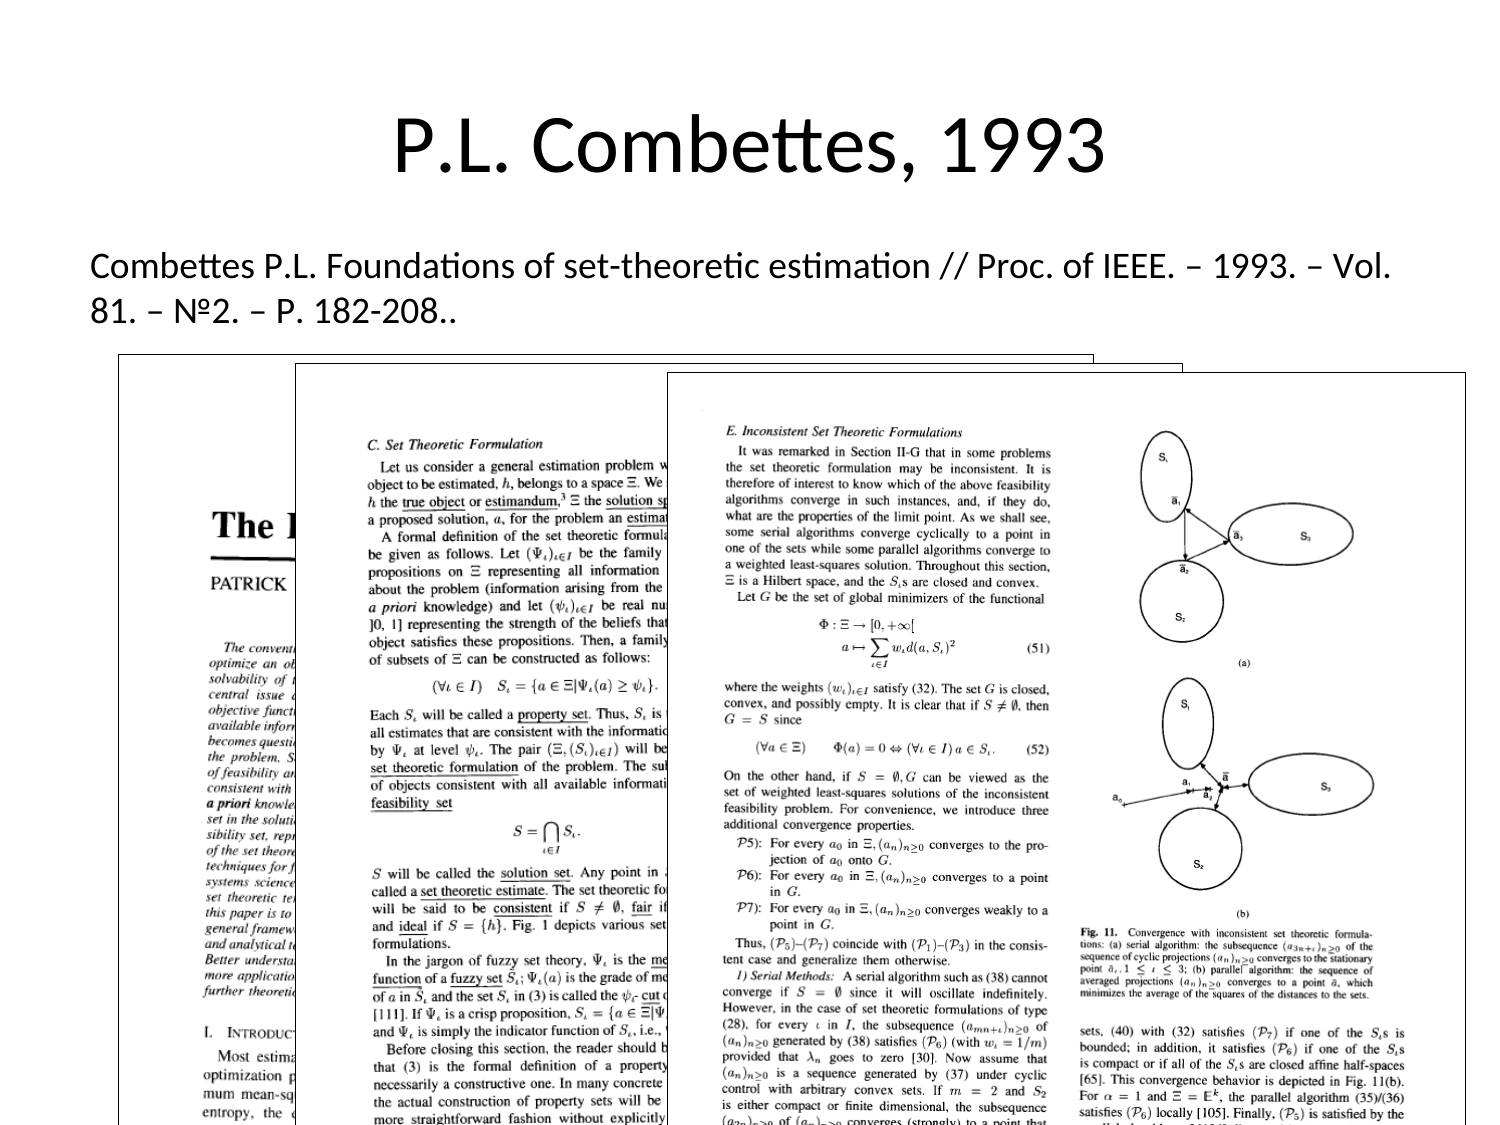

P.L. Combettes, 1993
Combettes P.L. Foundations of set-theoretic estimation // Proc. of IEEE. – 1993. – Vol. 81. – №2. – P. 182-208..